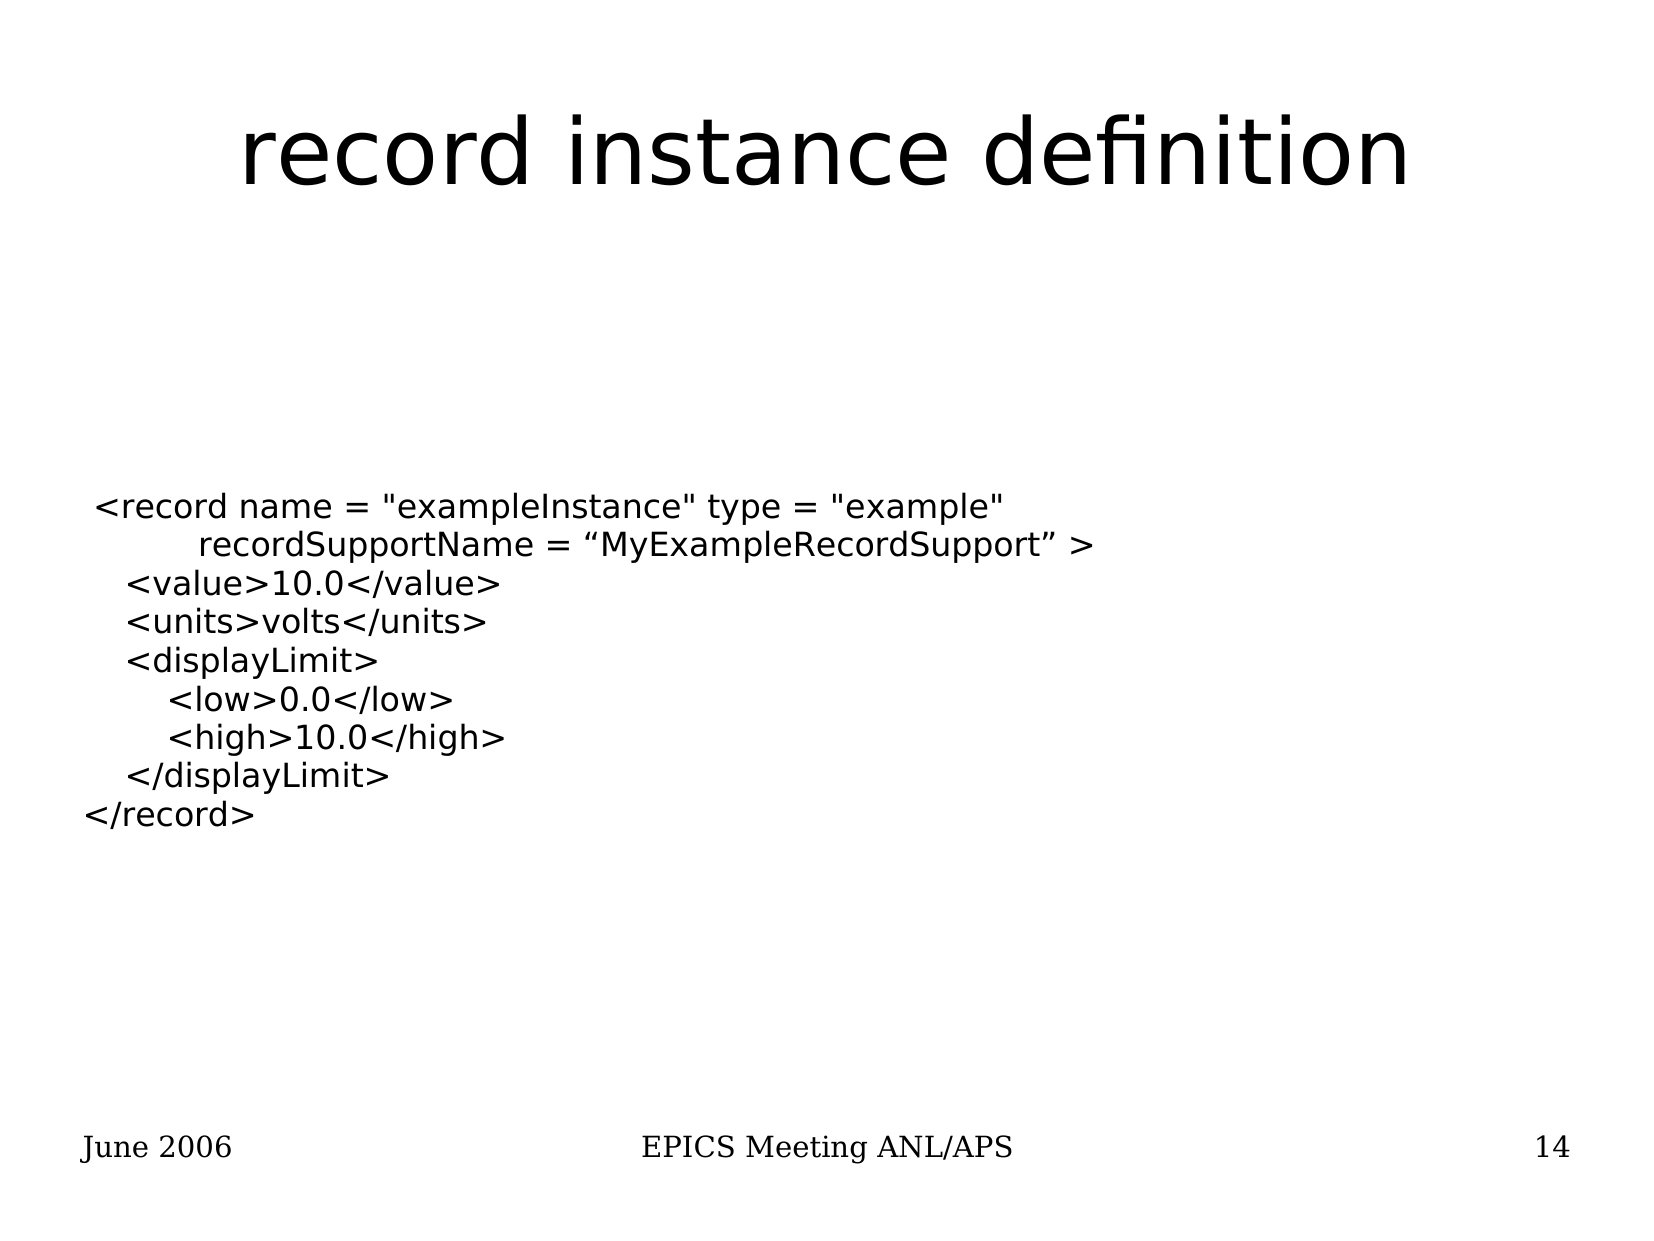

# record instance definition
 <record name = "exampleInstance" type = "example"
 recordSupportName = “MyExampleRecordSupport” >
 <value>10.0</value>
 <units>volts</units>
 <displayLimit>
 <low>0.0</low>
 <high>10.0</high>
 </displayLimit>
</record>
June 2006
EPICS Meeting ANL/APS
14